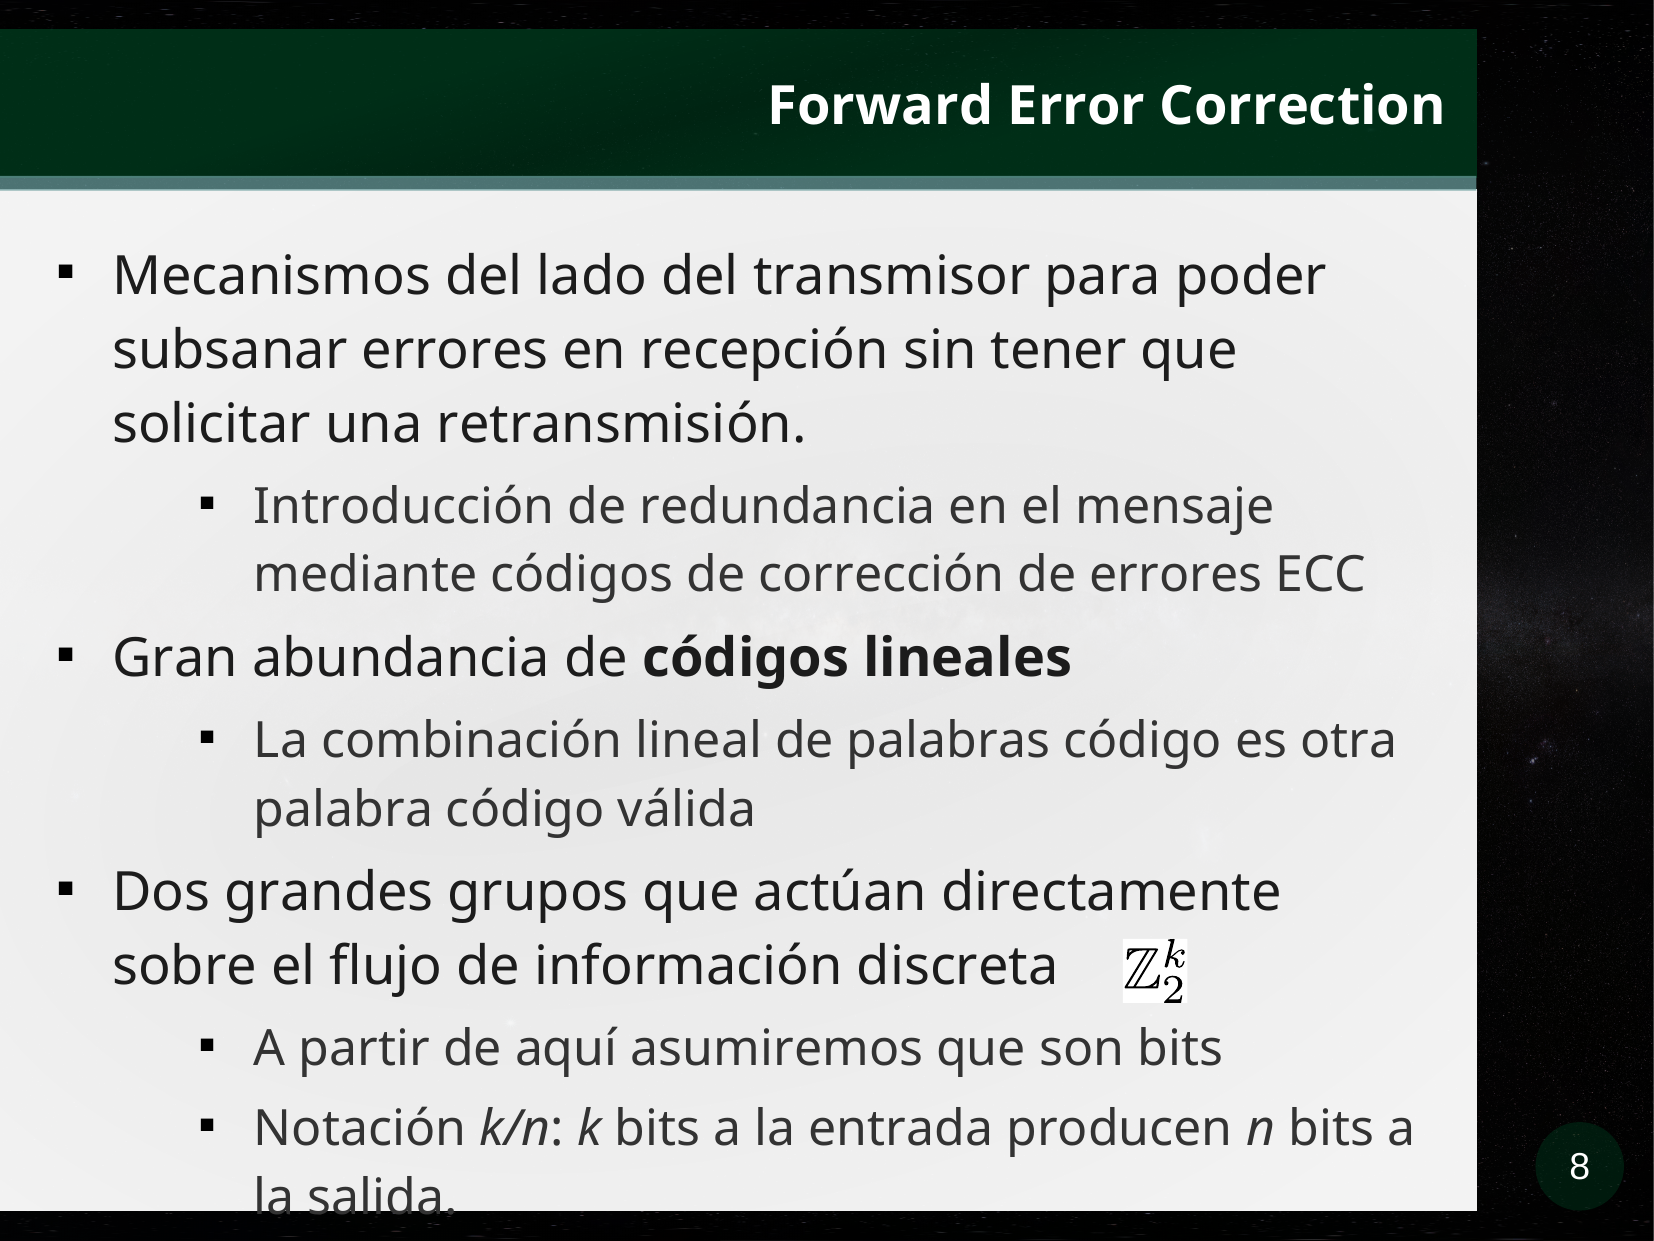

# Forward Error Correction
Mecanismos del lado del transmisor para poder subsanar errores en recepción sin tener que solicitar una retransmisión.
Introducción de redundancia en el mensaje mediante códigos de corrección de errores ECC
Gran abundancia de códigos lineales
La combinación lineal de palabras código es otra palabra código válida
Dos grandes grupos que actúan directamente sobre el flujo de información discreta
A partir de aquí asumiremos que son bits
Notación k/n: k bits a la entrada producen n bits a la salida.